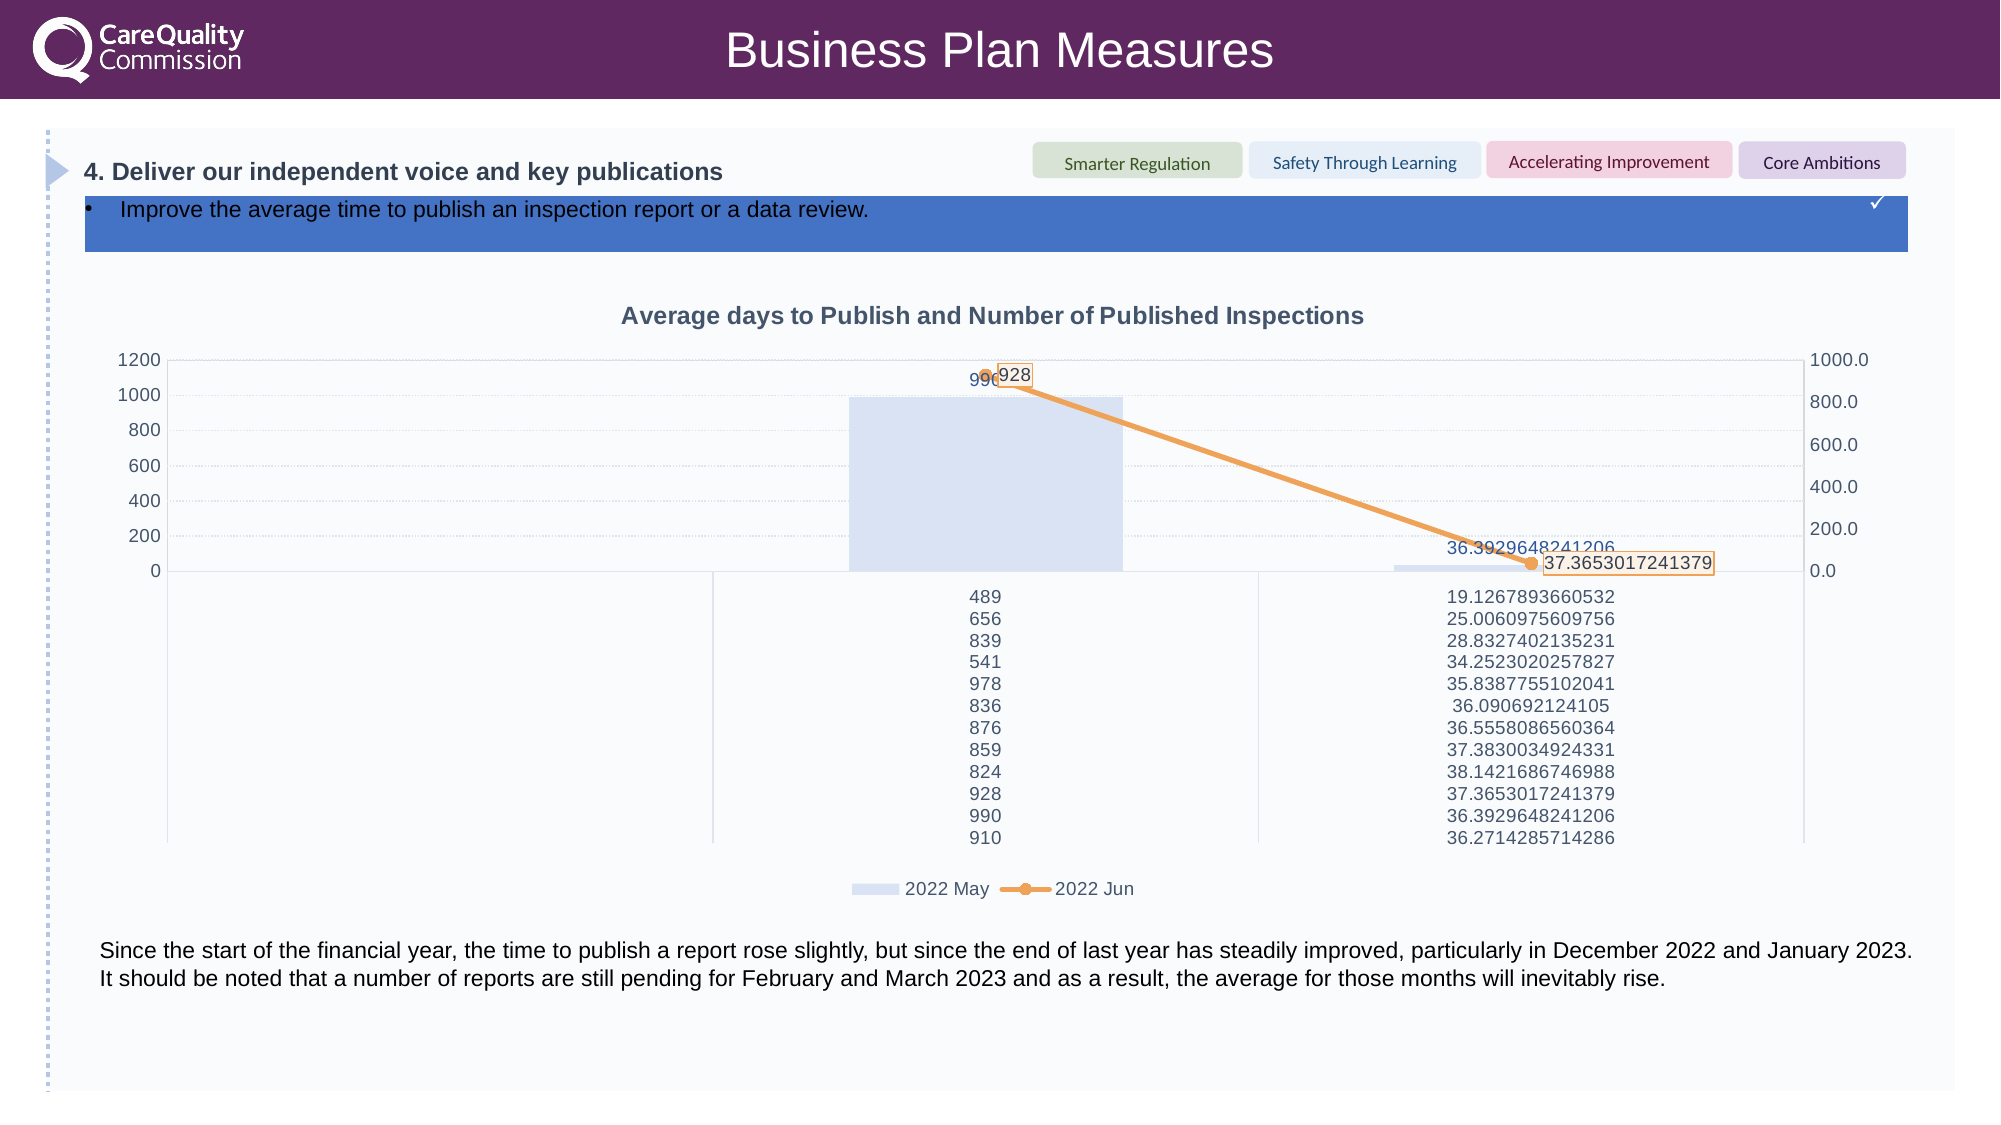

Business Plan Measures
Accelerating Improvement
Safety Through Learning
Core Ambitions
Smarter Regulation
4. Deliver our independent voice and key publications
| Improve the average time to publish an inspection report or a data review. |  |
| --- | --- |
### Chart: Average days to Publish and Number of Published Inspections
| Category | Published | Average of days to publish |
|---|---|---|
| 36.2714285714286 | 910.0 | 36.2714285714286 |
| 36.3929648241206 | 990.0 | 36.3929648241206 |
| 37.3653017241379 | 928.0 | 37.3653017241379 |
| 38.1421686746988 | 824.0 | 38.1421686746988 |
| 37.3830034924331 | 859.0 | 37.3830034924331 |
| 36.5558086560364 | 876.0 | 36.5558086560364 |
| 36.090692124105 | 836.0 | 36.090692124105 |
| 35.8387755102041 | 978.0 | 35.8387755102041 |
| 34.2523020257827 | 541.0 | 34.2523020257827 |
| 28.8327402135231 | 839.0 | 28.8327402135231 |
| 25.0060975609756 | 656.0 | 25.0060975609756 |
| 19.1267893660532 | 489.0 | 19.1267893660532 |Since the start of the financial year, the time to publish a report rose slightly, but since the end of last year has steadily improved, particularly in December 2022 and January 2023. It should be noted that a number of reports are still pending for February and March 2023 and as a result, the average for those months will inevitably rise.